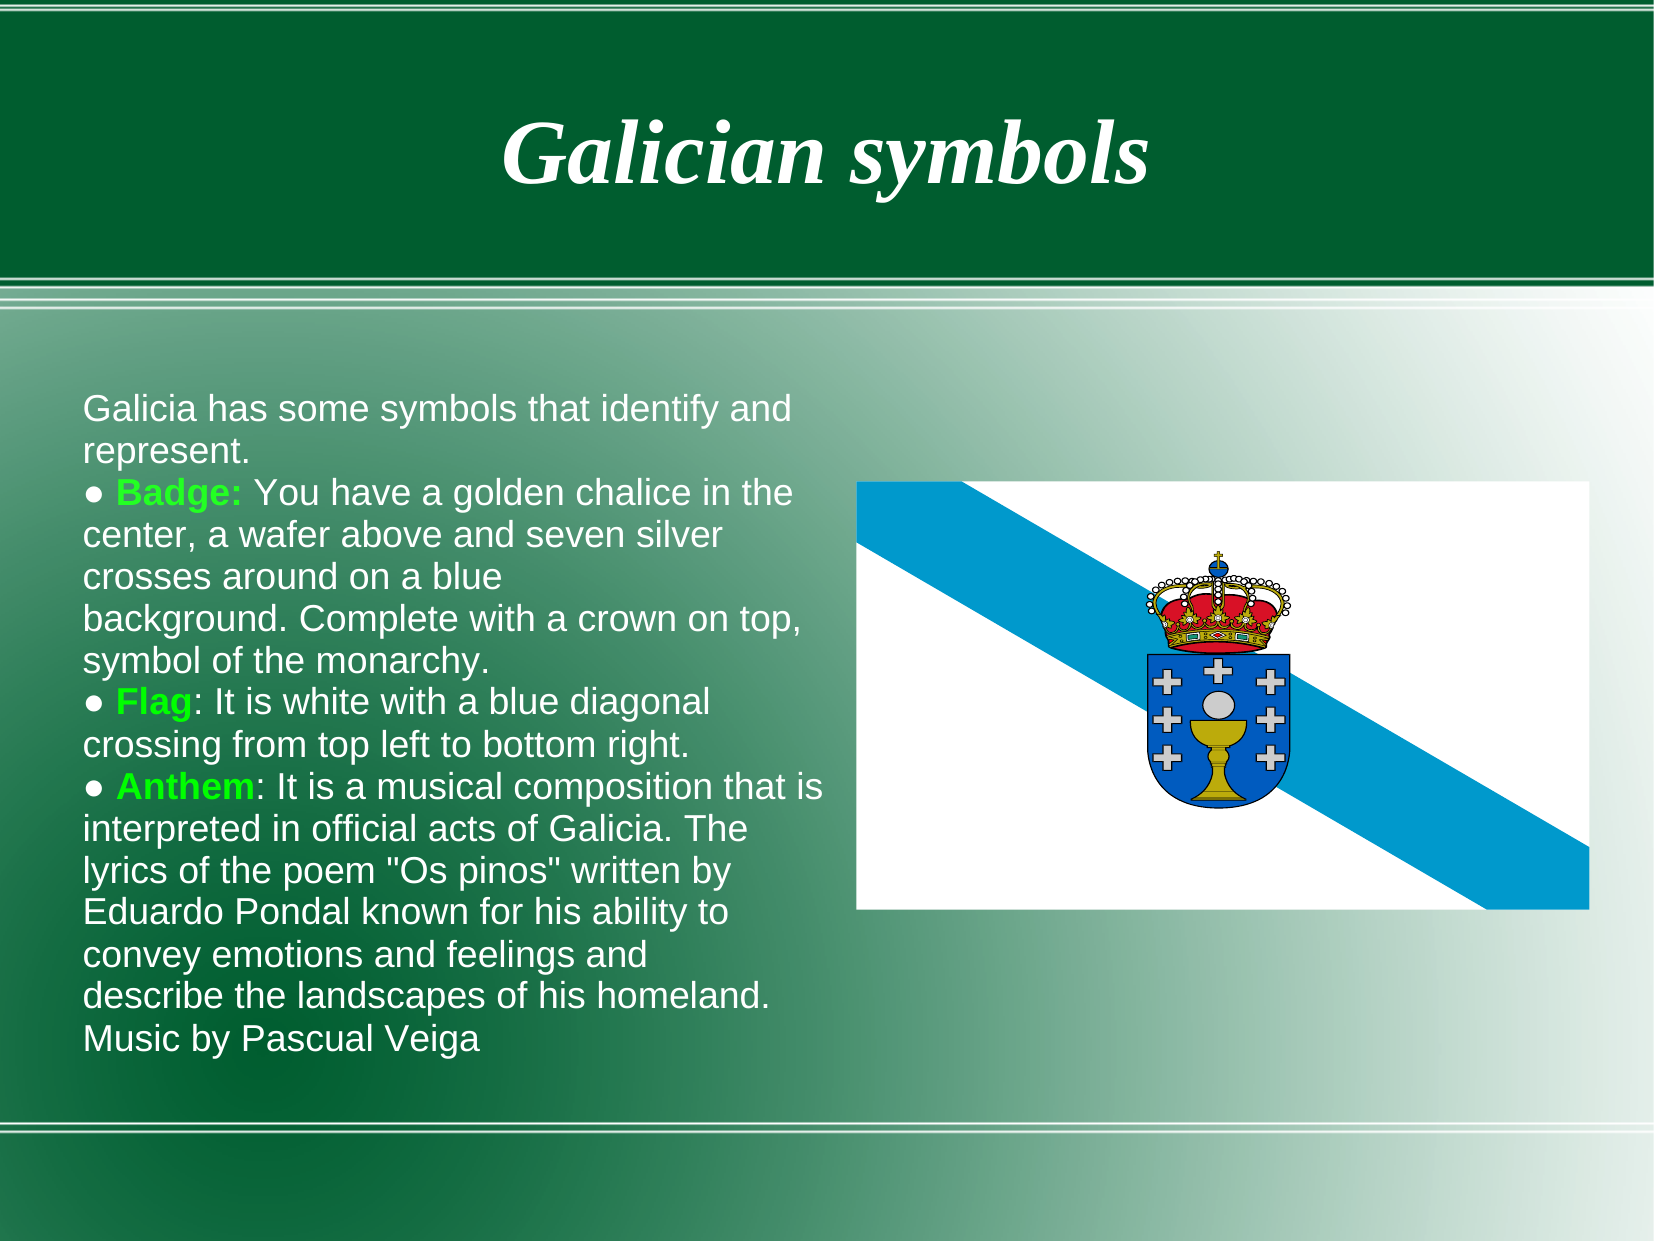

# Galician symbols
Galicia has some symbols that identify and
represent.
● Badge: You have a golden chalice in the center, a wafer above and seven silver crosses around on a blue background. Complete with a crown on top,
symbol of the monarchy.
● Flag: It is white with a blue diagonal crossing from top left to bottom right.
● Anthem: It is a musical composition that is interpreted in official acts of Galicia. The lyrics of the poem "Os pinos" written by Eduardo Pondal known for his ability to convey emotions and feelings and
describe the landscapes of his homeland. Music by Pascual Veiga